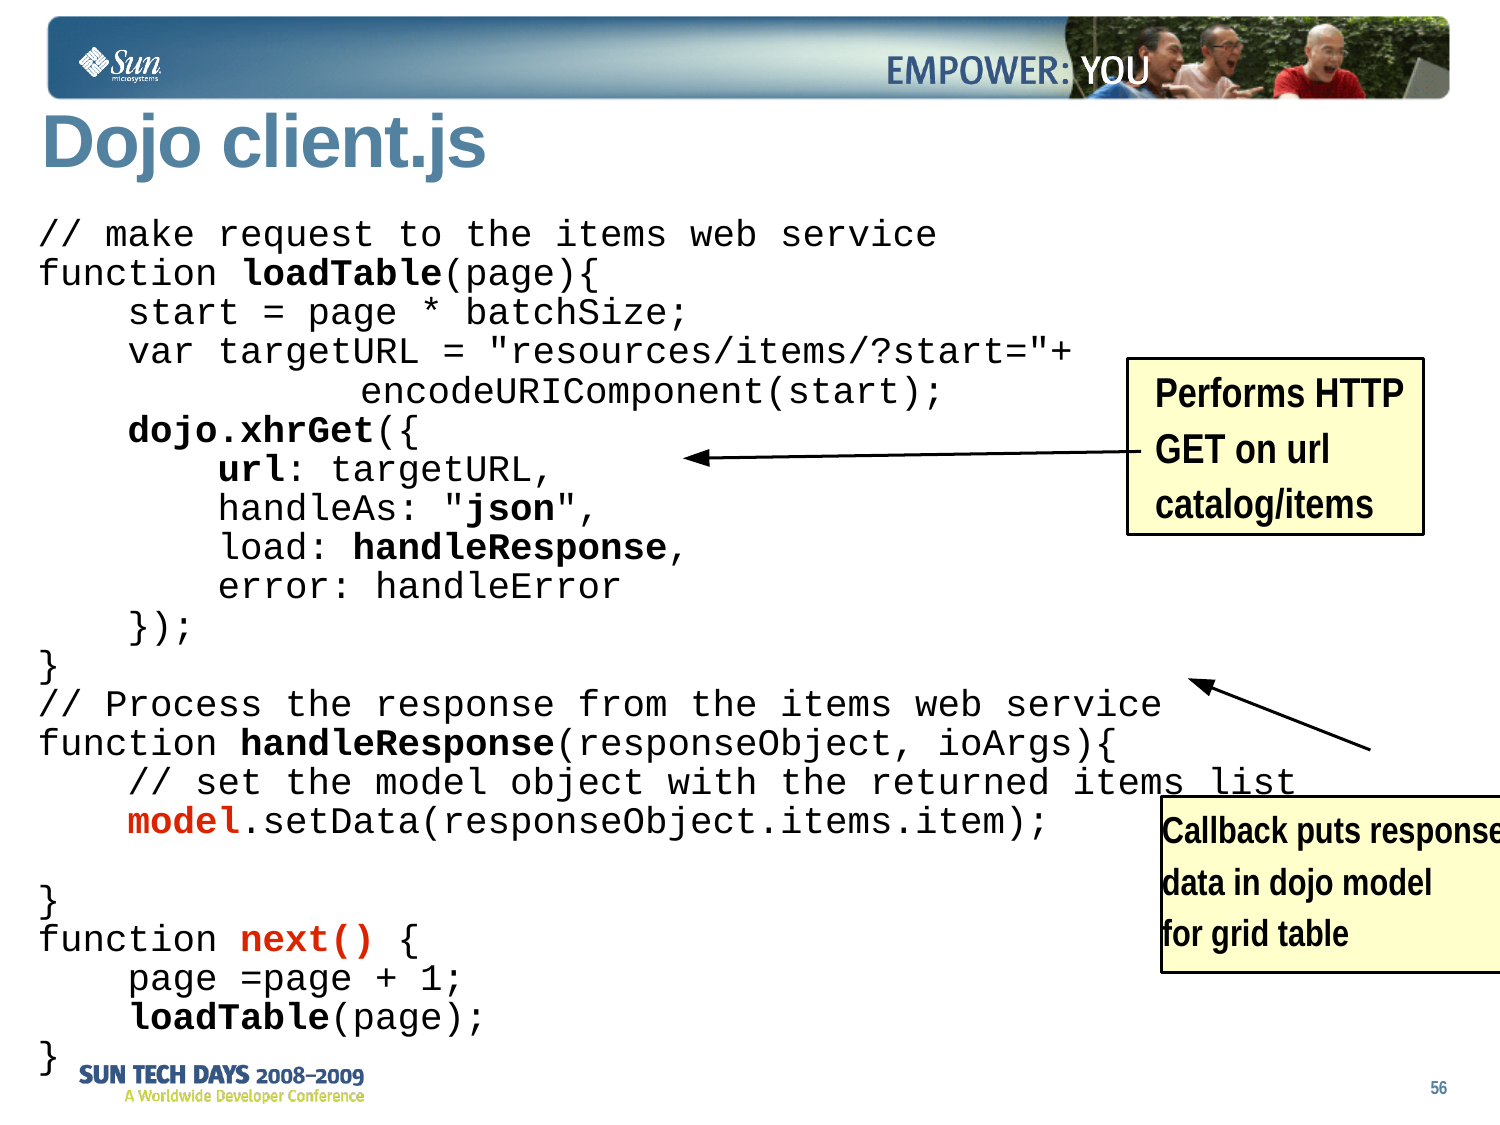

# Dojo client.js
// make request to the items web service
function loadTable(page){
 start = page * batchSize;
 var targetURL = "resources/items/?start="+
				 encodeURIComponent(start);
 dojo.xhrGet({
 url: targetURL,
 handleAs: "json",
 load: handleResponse,
 error: handleError
 });
}
// Process the response from the items web service
function handleResponse(responseObject, ioArgs){
 // set the model object with the returned items list
 model.setData(responseObject.items.item);
}
function next() {
 page =page + 1;
 loadTable(page);
}
Performs HTTP
GET on url
catalog/items
Callback puts response
data in dojo model
for grid table